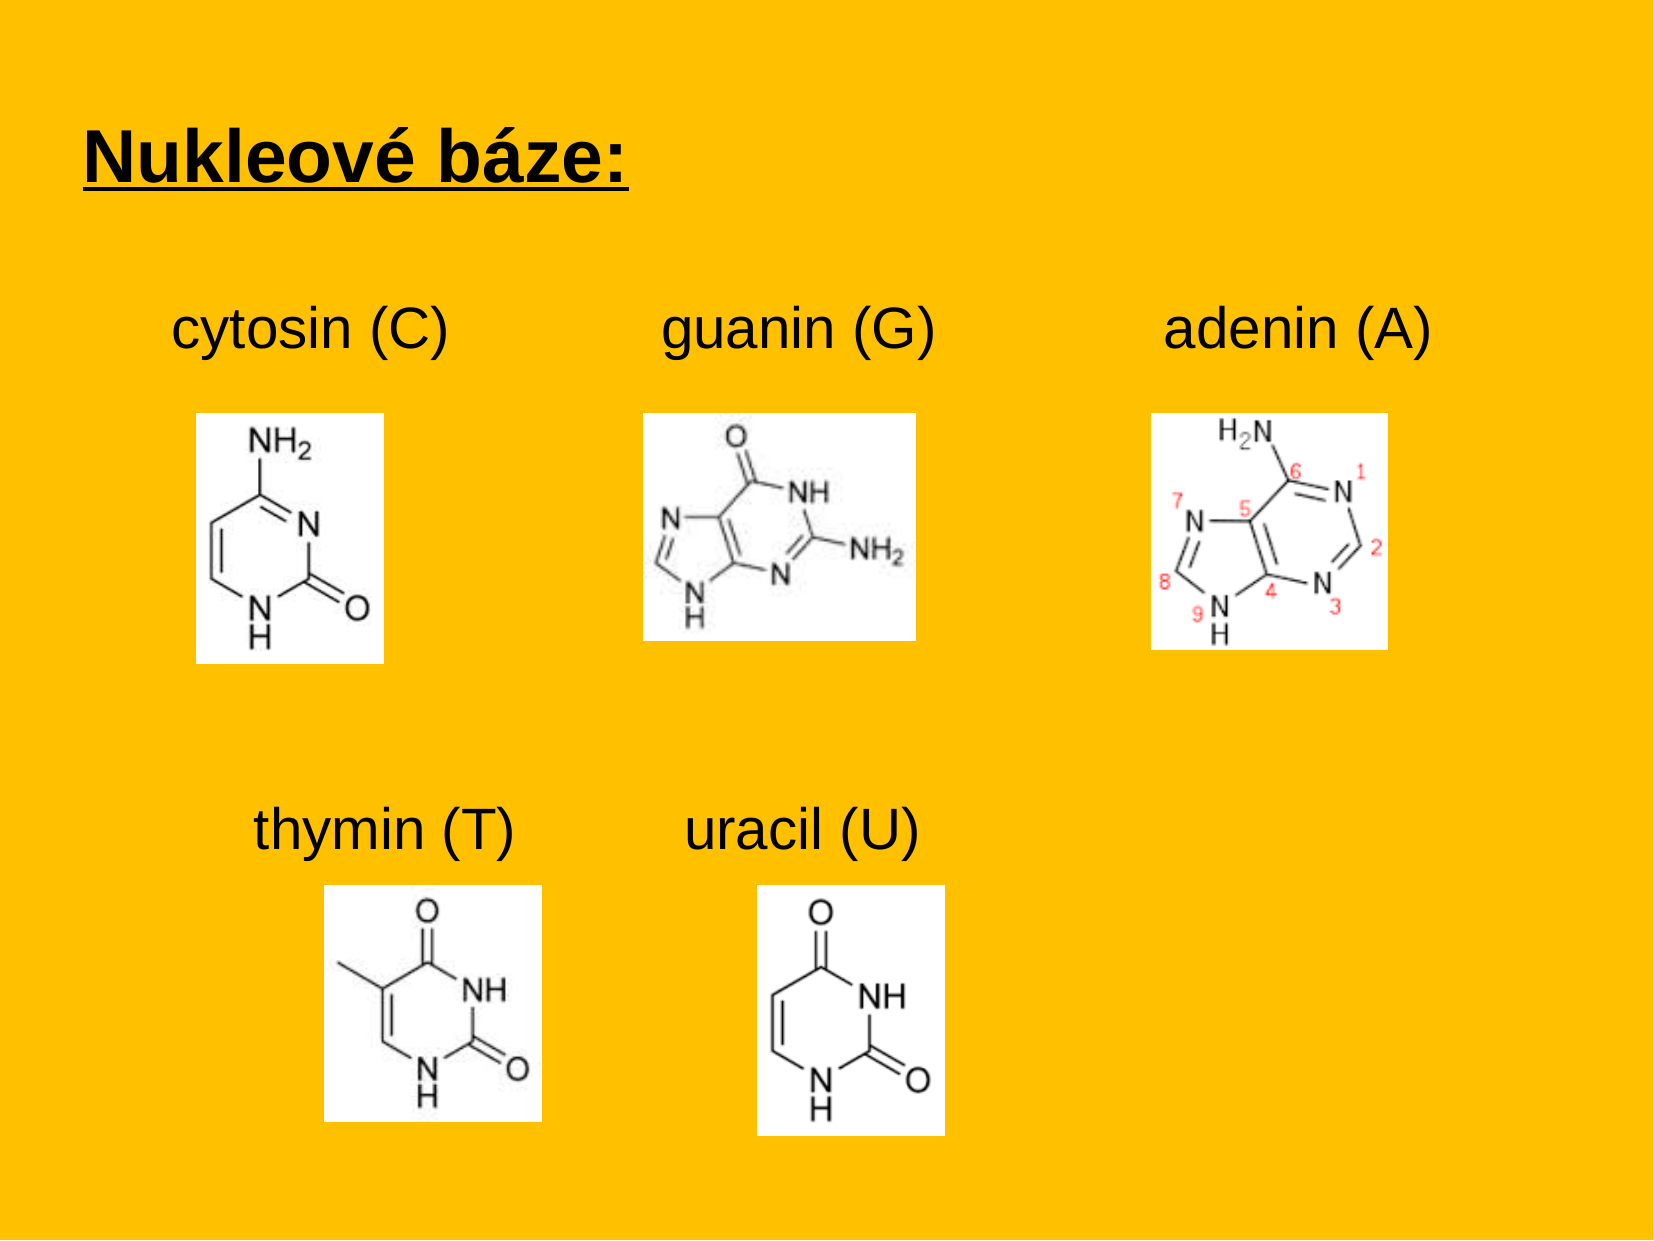

# Nukleové báze:
cytosin (C) guanin (G) adenin (A)
thymin (T)
uracil (U)